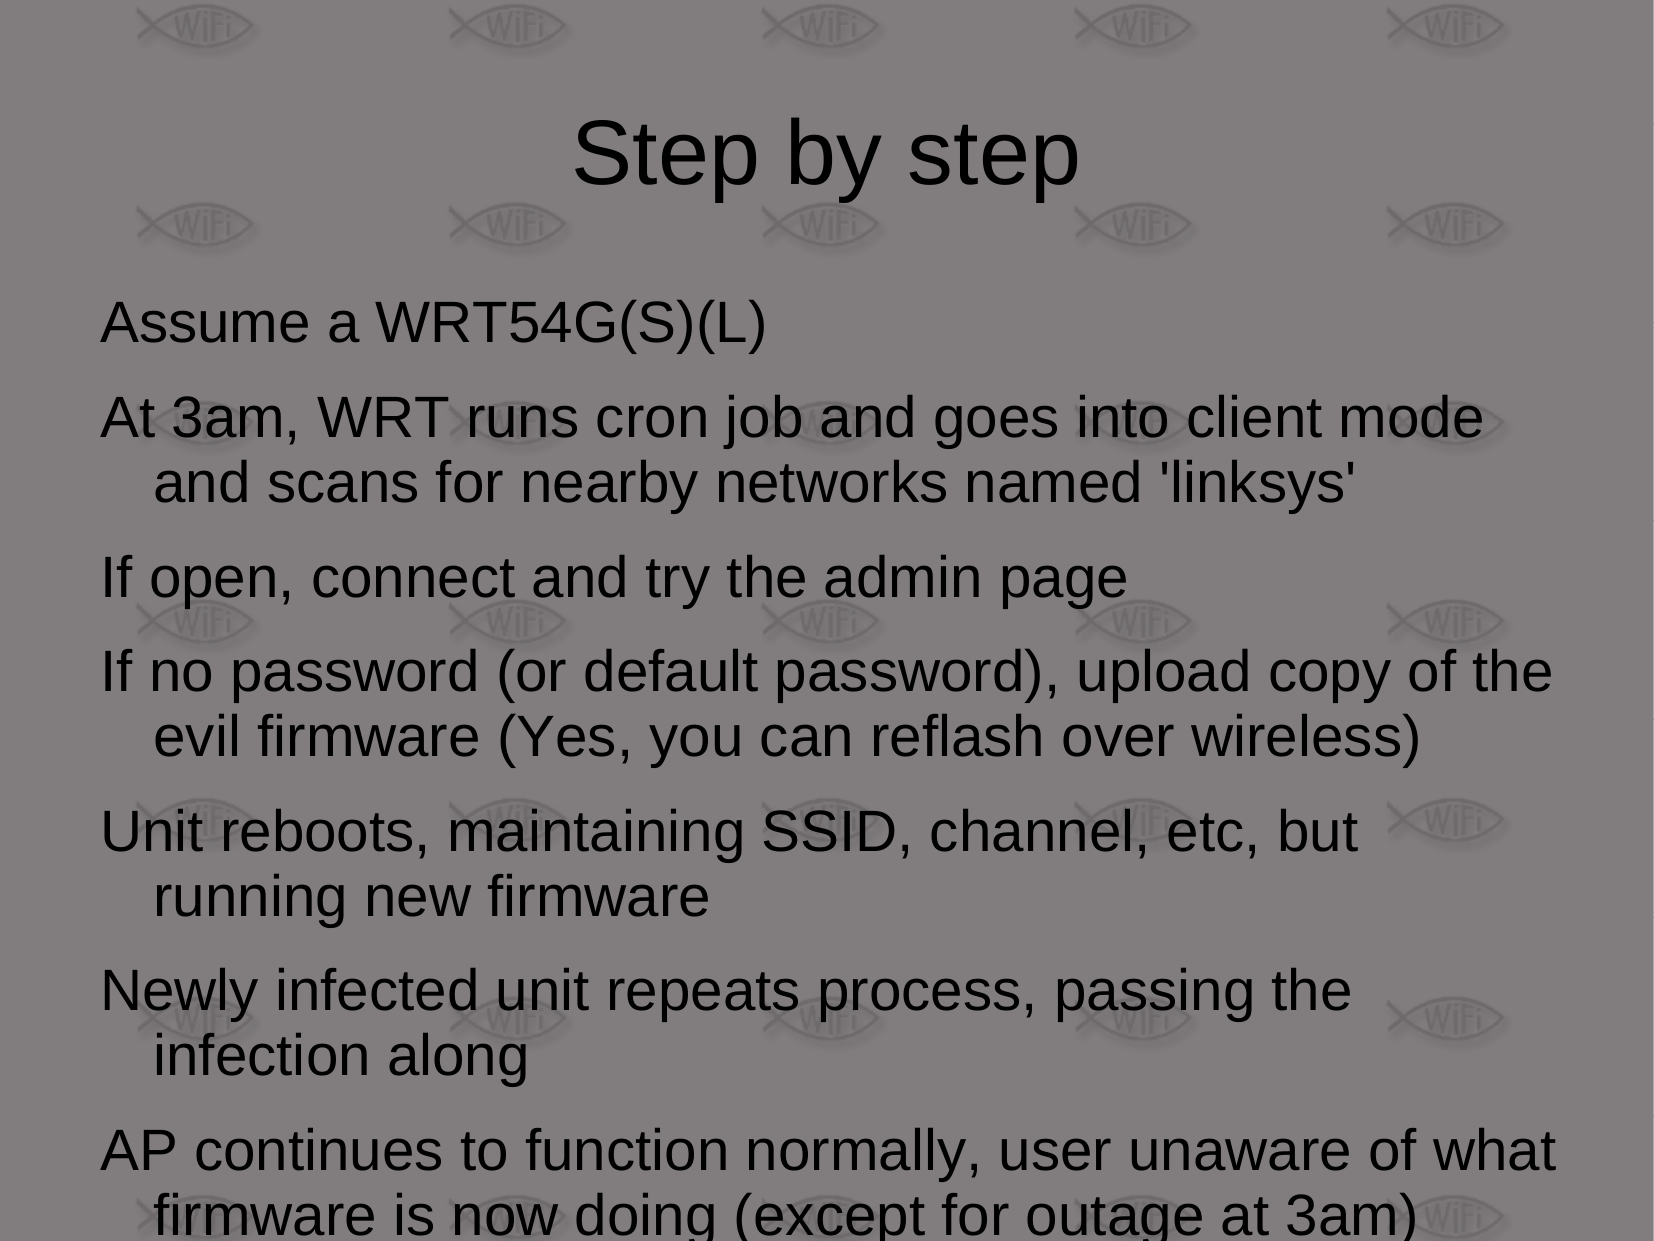

# Step by step
Assume a WRT54G(S)(L)
At 3am, WRT runs cron job and goes into client mode and scans for nearby networks named 'linksys'
If open, connect and try the admin page
If no password (or default password), upload copy of the evil firmware (Yes, you can reflash over wireless)
Unit reboots, maintaining SSID, channel, etc, but running new firmware
Newly infected unit repeats process, passing the infection along
AP continues to function normally, user unaware of what firmware is now doing (except for outage at 3am)